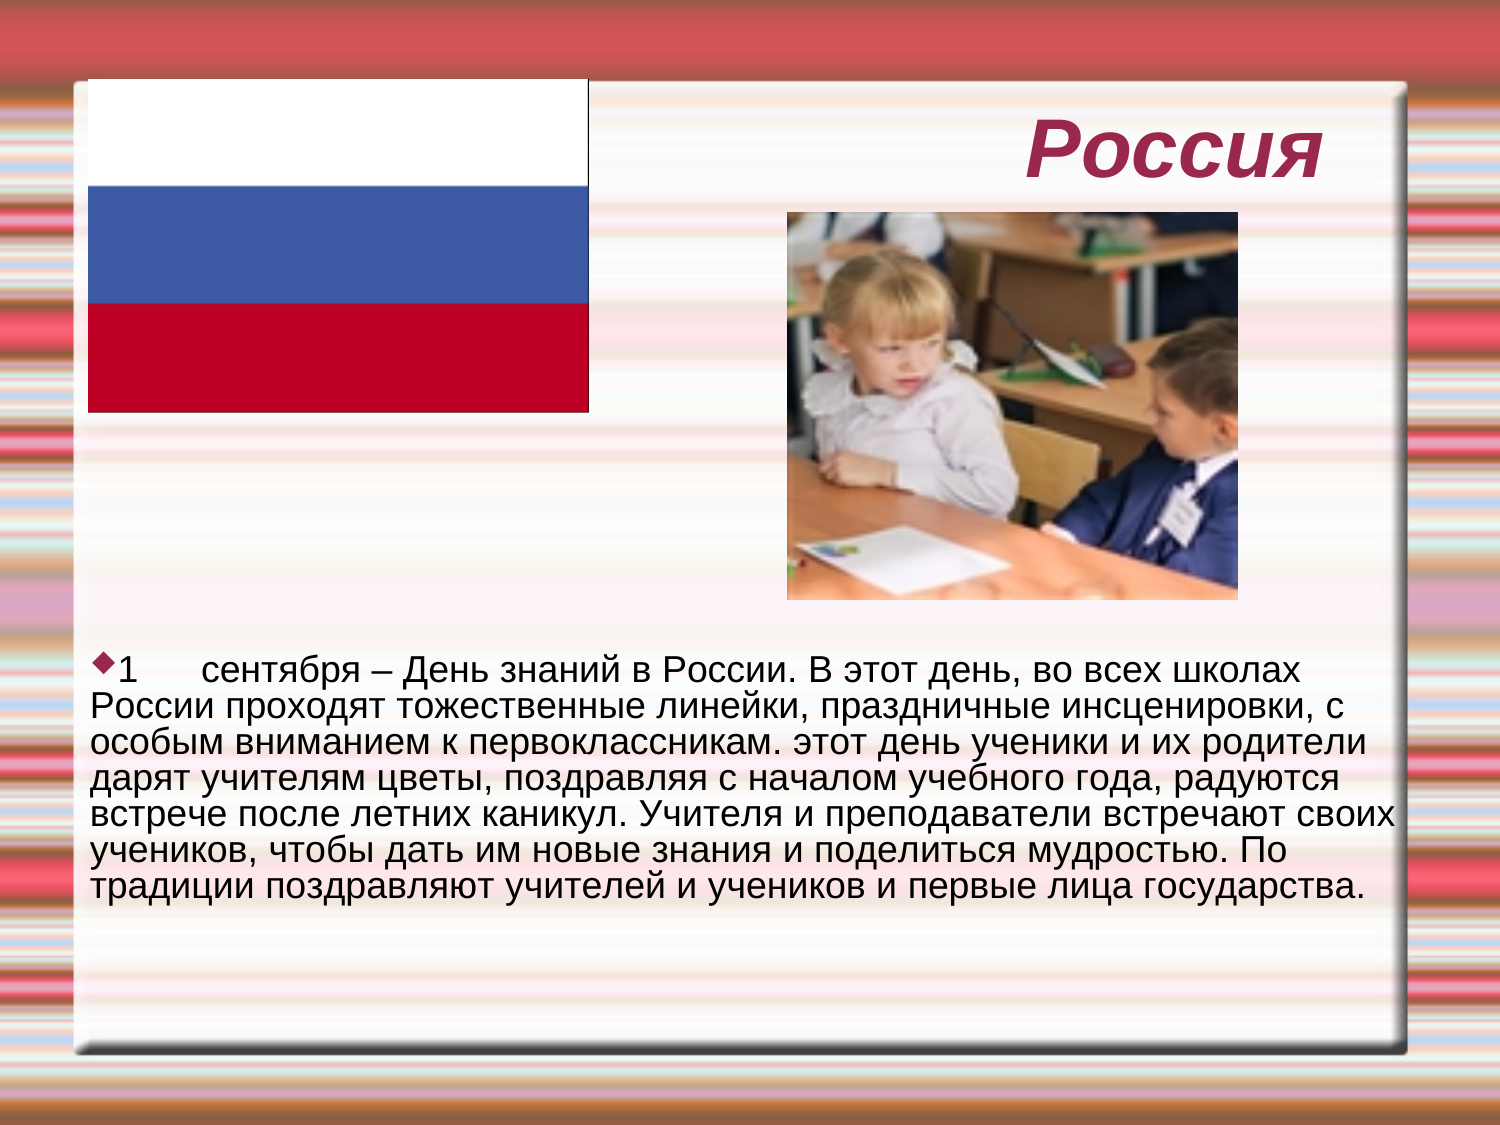

# Россия
1 сентября – День знаний в России. В этот день, во всех школах России проходят тожественные линейки, праздничные инсценировки, с особым вниманием к первоклассникам. этот день ученики и их родители дарят учителям цветы, поздравляя с началом учебного года, радуются встрече после летних каникул. Учителя и преподаватели встречают своих учеников, чтобы дать им новые знания и поделиться мудростью. По традиции поздравляют учителей и учеников и первые лица государства.